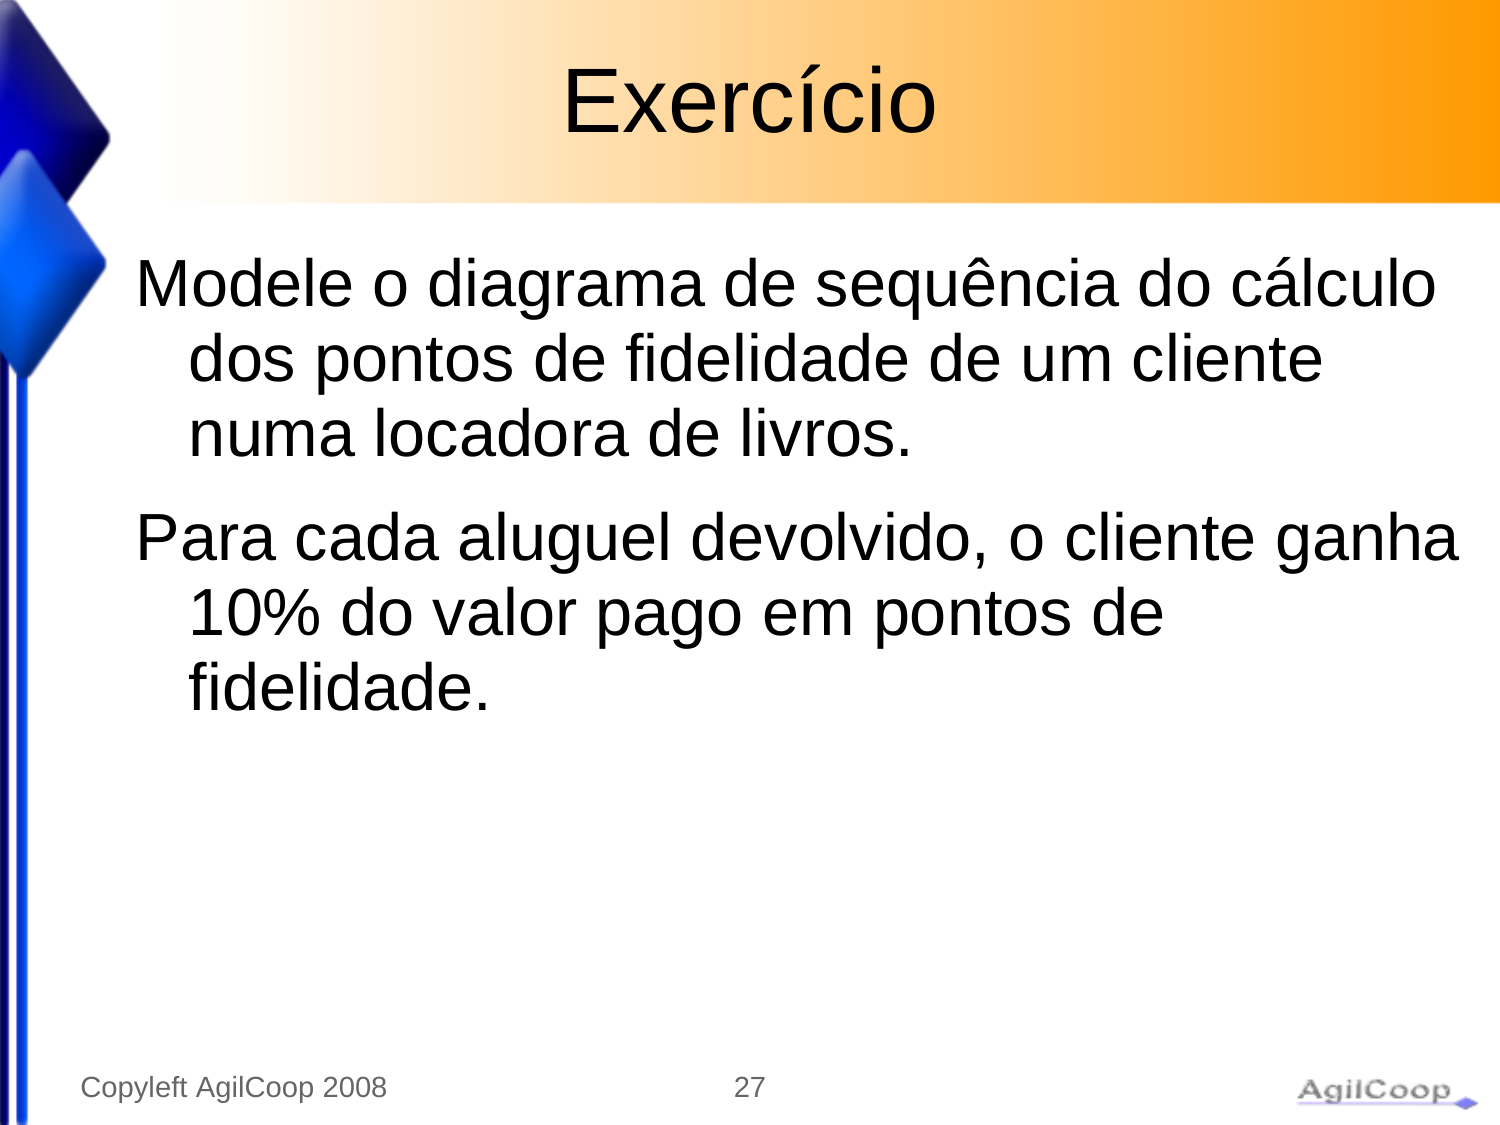

# Exercício
Modele o diagrama de sequência do cálculo dos pontos de fidelidade de um cliente numa locadora de livros.
Para cada aluguel devolvido, o cliente ganha 10% do valor pago em pontos de fidelidade.
Copyleft AgilCoop 2008
27